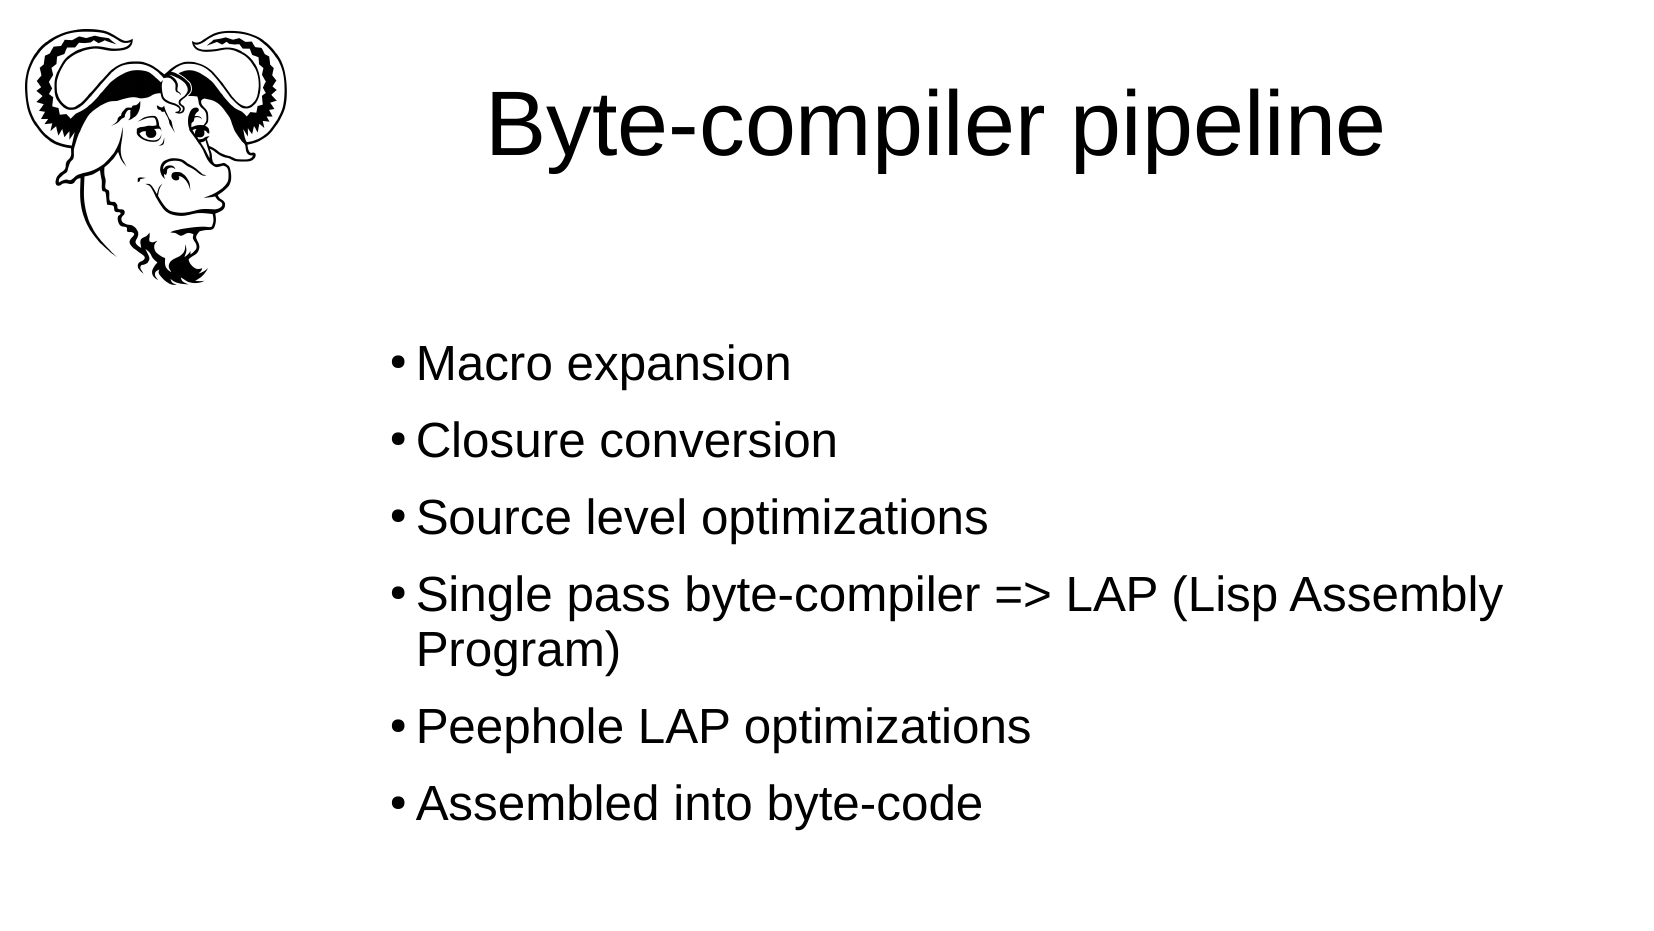

# Byte-compiler pipeline
Macro expansion
Closure conversion
Source level optimizations
Single pass byte-compiler => LAP (Lisp Assembly Program)
Peephole LAP optimizations
Assembled into byte-code